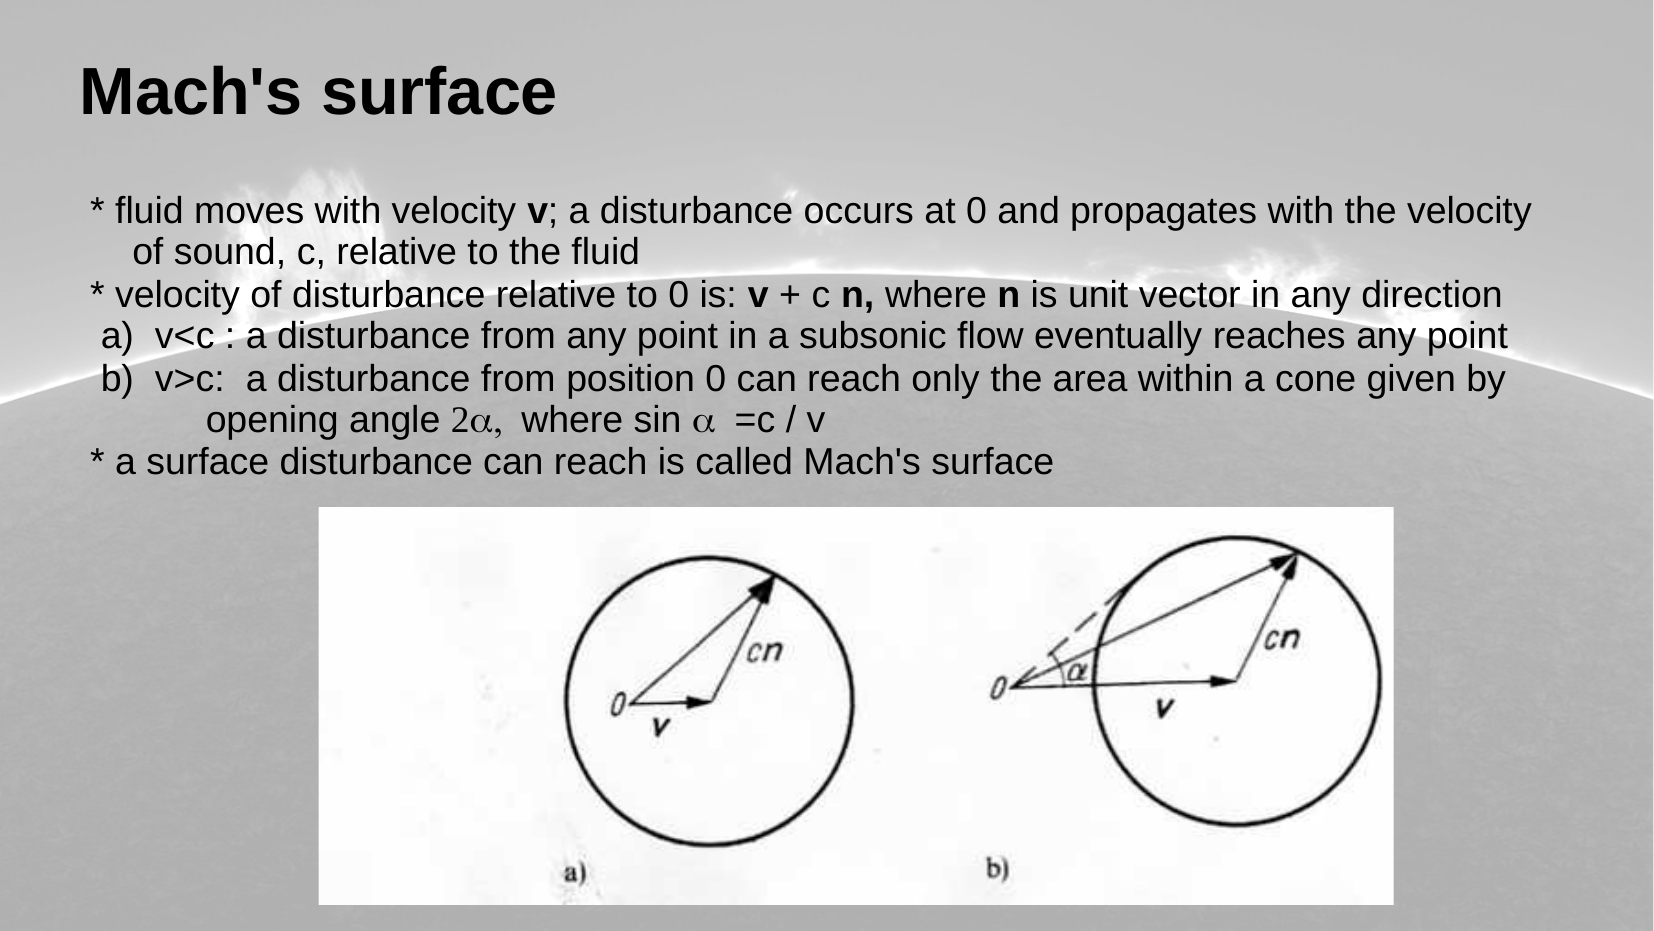

Mach's surface
* fluid moves with velocity v; a disturbance occurs at 0 and propagates with the velocity
 of sound, c, relative to the fluid
* velocity of disturbance relative to 0 is: v + c n, where n is unit vector in any direction
 a) v<c : a disturbance from any point in a subsonic flow eventually reaches any point
 b) v>c: a disturbance from position 0 can reach only the area within a cone given by
 opening angle where sin =c / v
* a surface disturbance can reach is called Mach's surface